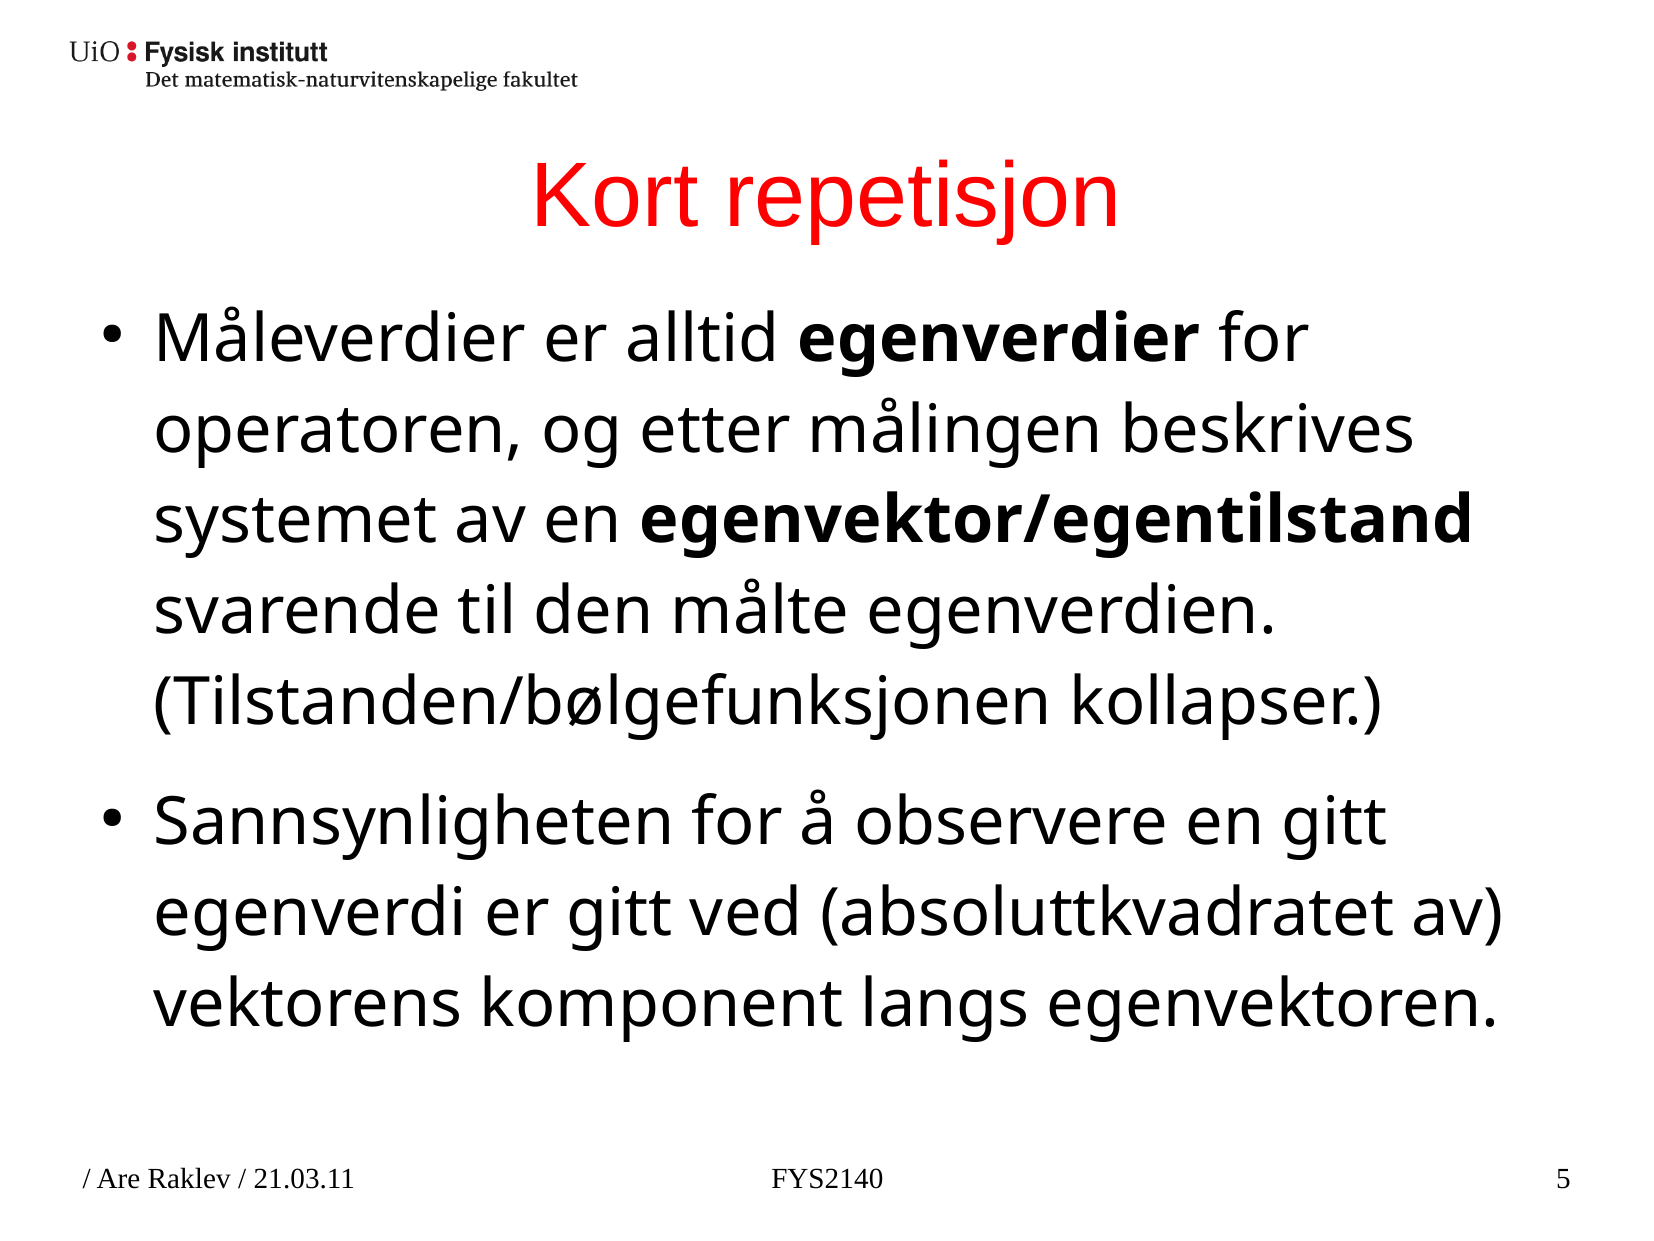

# Kort repetisjon
Måleverdier er alltid egenverdier for operatoren, og etter målingen beskrives systemet av en egenvektor/egentilstand svarende til den målte egenverdien. (Tilstanden/bølgefunksjonen kollapser.)
Sannsynligheten for å observere en gitt egenverdi er gitt ved (absoluttkvadratet av) vektorens komponent langs egenvektoren.
/ Are Raklev / 21.03.11
FYS2140
5